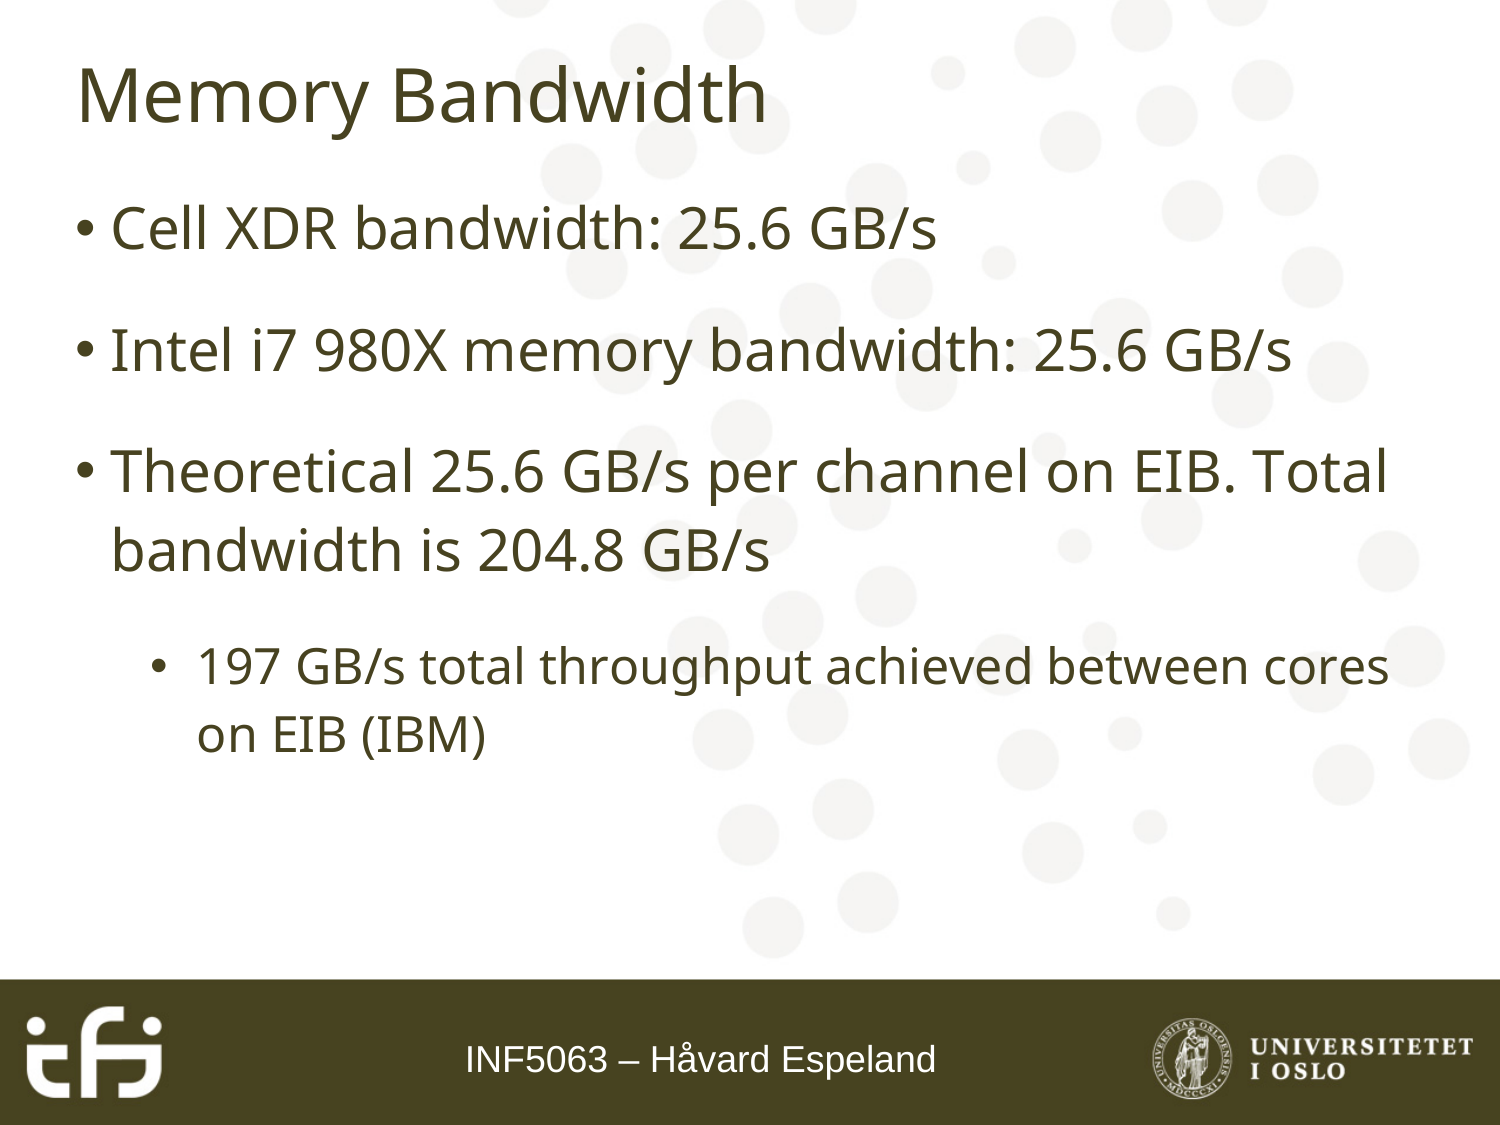

# Memory Bandwidth
Cell XDR bandwidth: 25.6 GB/s
Intel i7 980X memory bandwidth: 25.6 GB/s
Theoretical 25.6 GB/s per channel on EIB. Total bandwidth is 204.8 GB/s
197 GB/s total throughput achieved between cores on EIB (IBM)